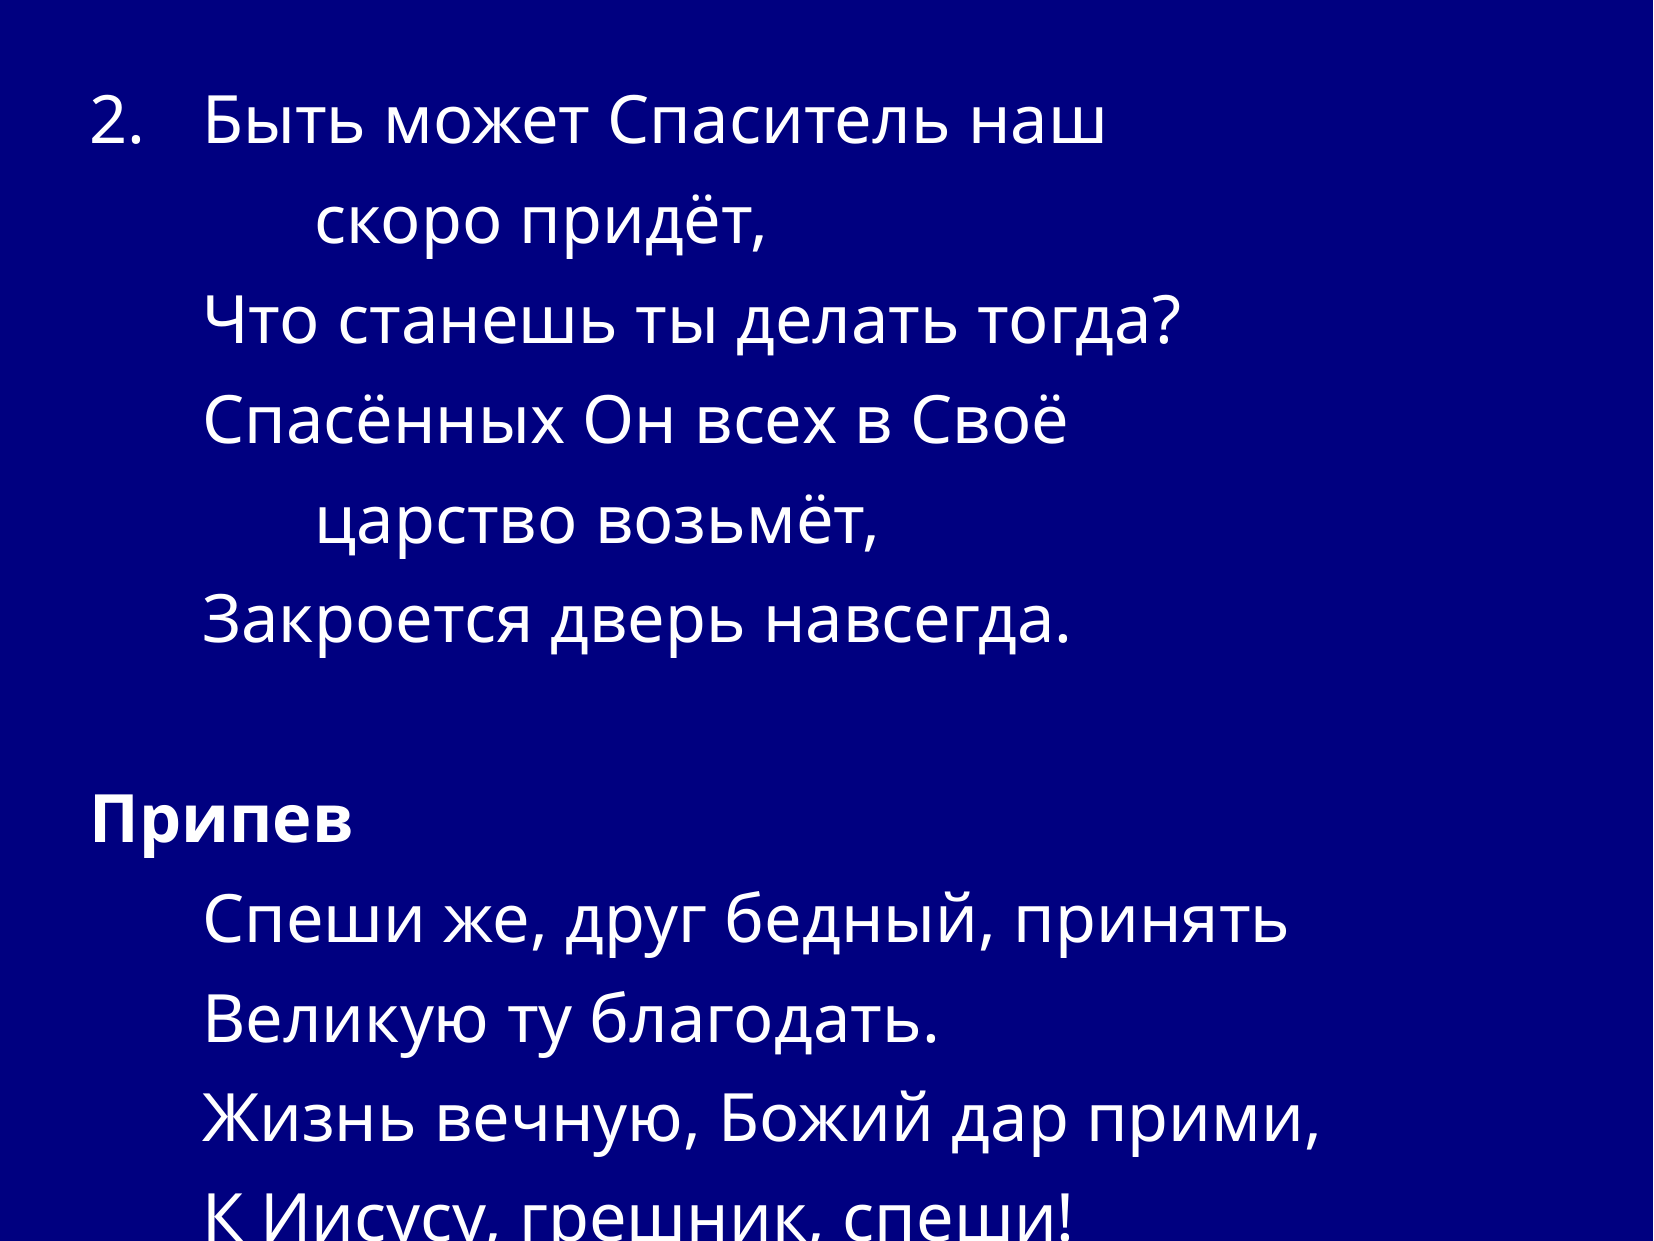

2.	Быть может Спаситель наш
		скоро придёт,
	Что станешь ты делать тогда?
	Спасённых Он всех в Своё
		царство возьмёт,
	Закроется дверь навсегда.
Припев
	Спеши же, друг бедный, принять
	Великую ту благодать.
	Жизнь вечную, Божий дар прими,
	К Иисусу, грешник, спеши!